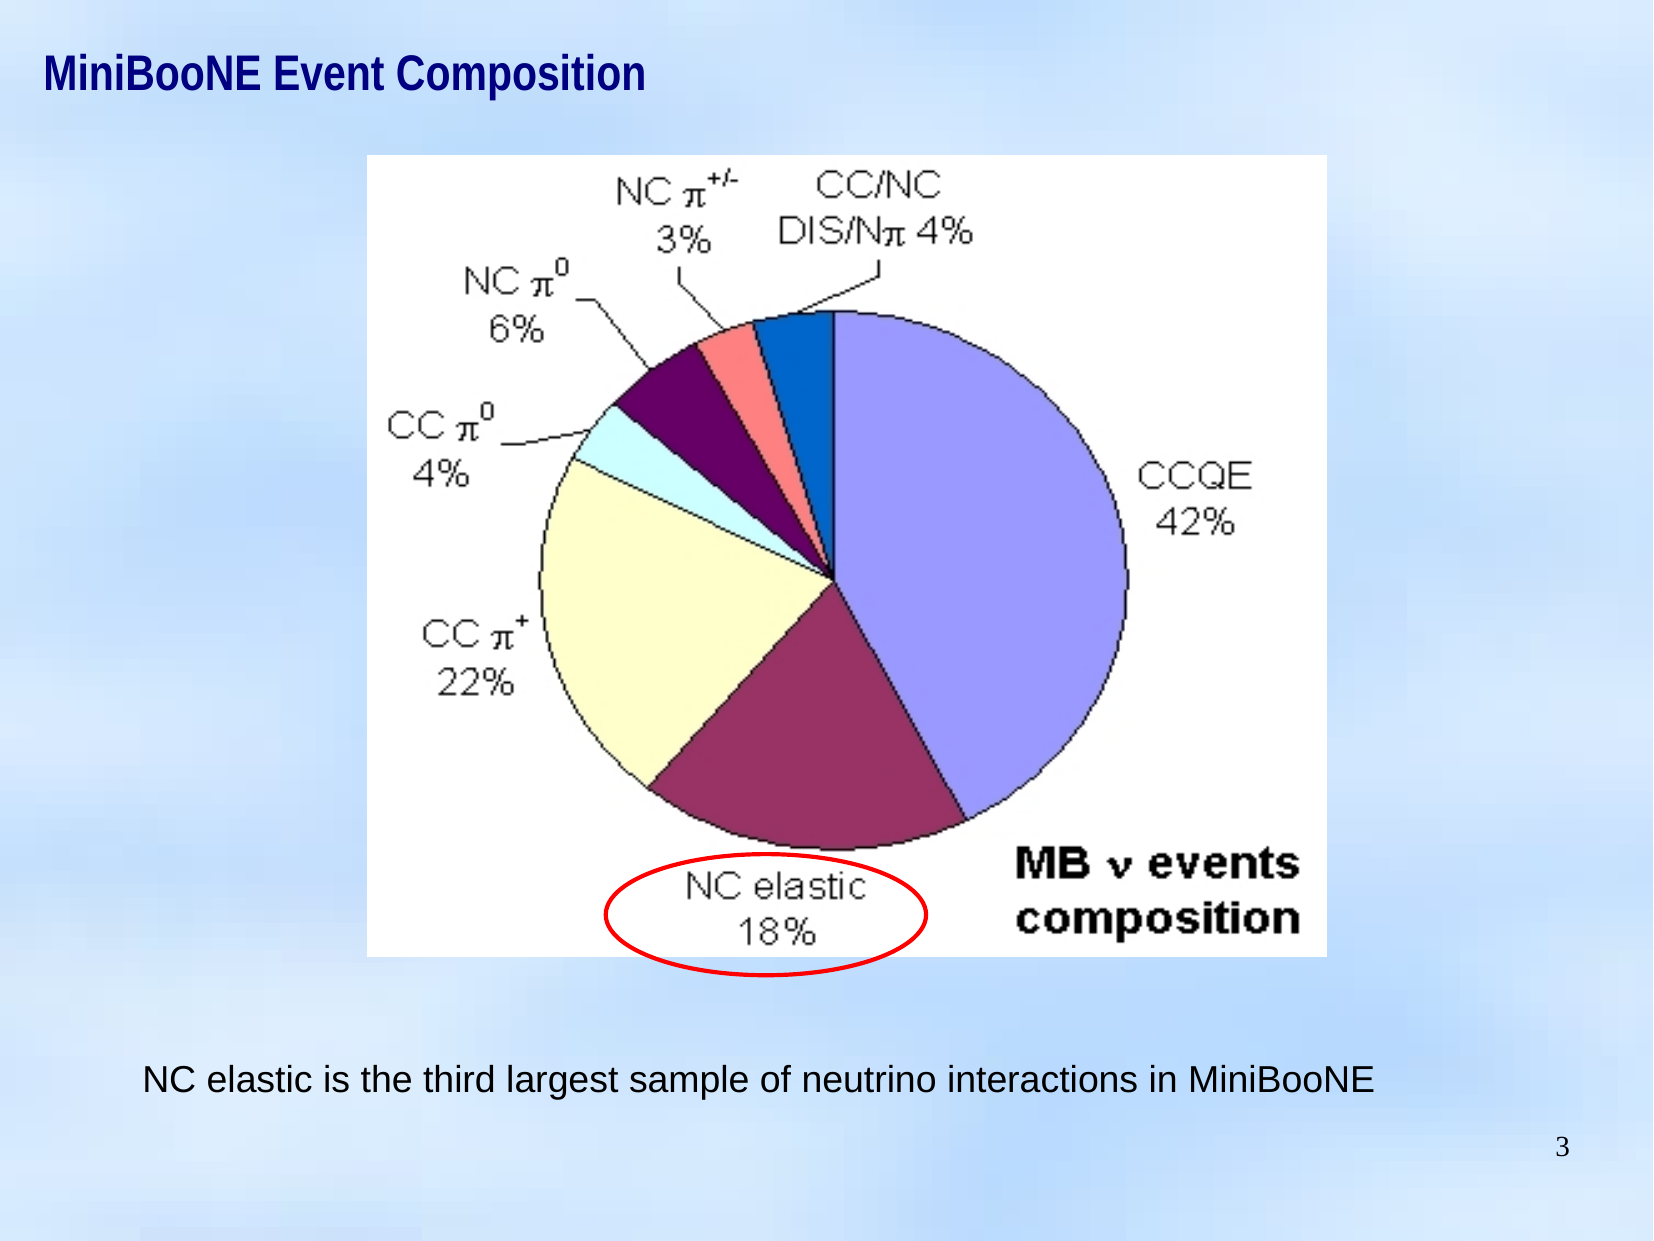

MiniBooNE Event Composition
NC elastic is the third largest sample of neutrino interactions in MiniBooNE
3